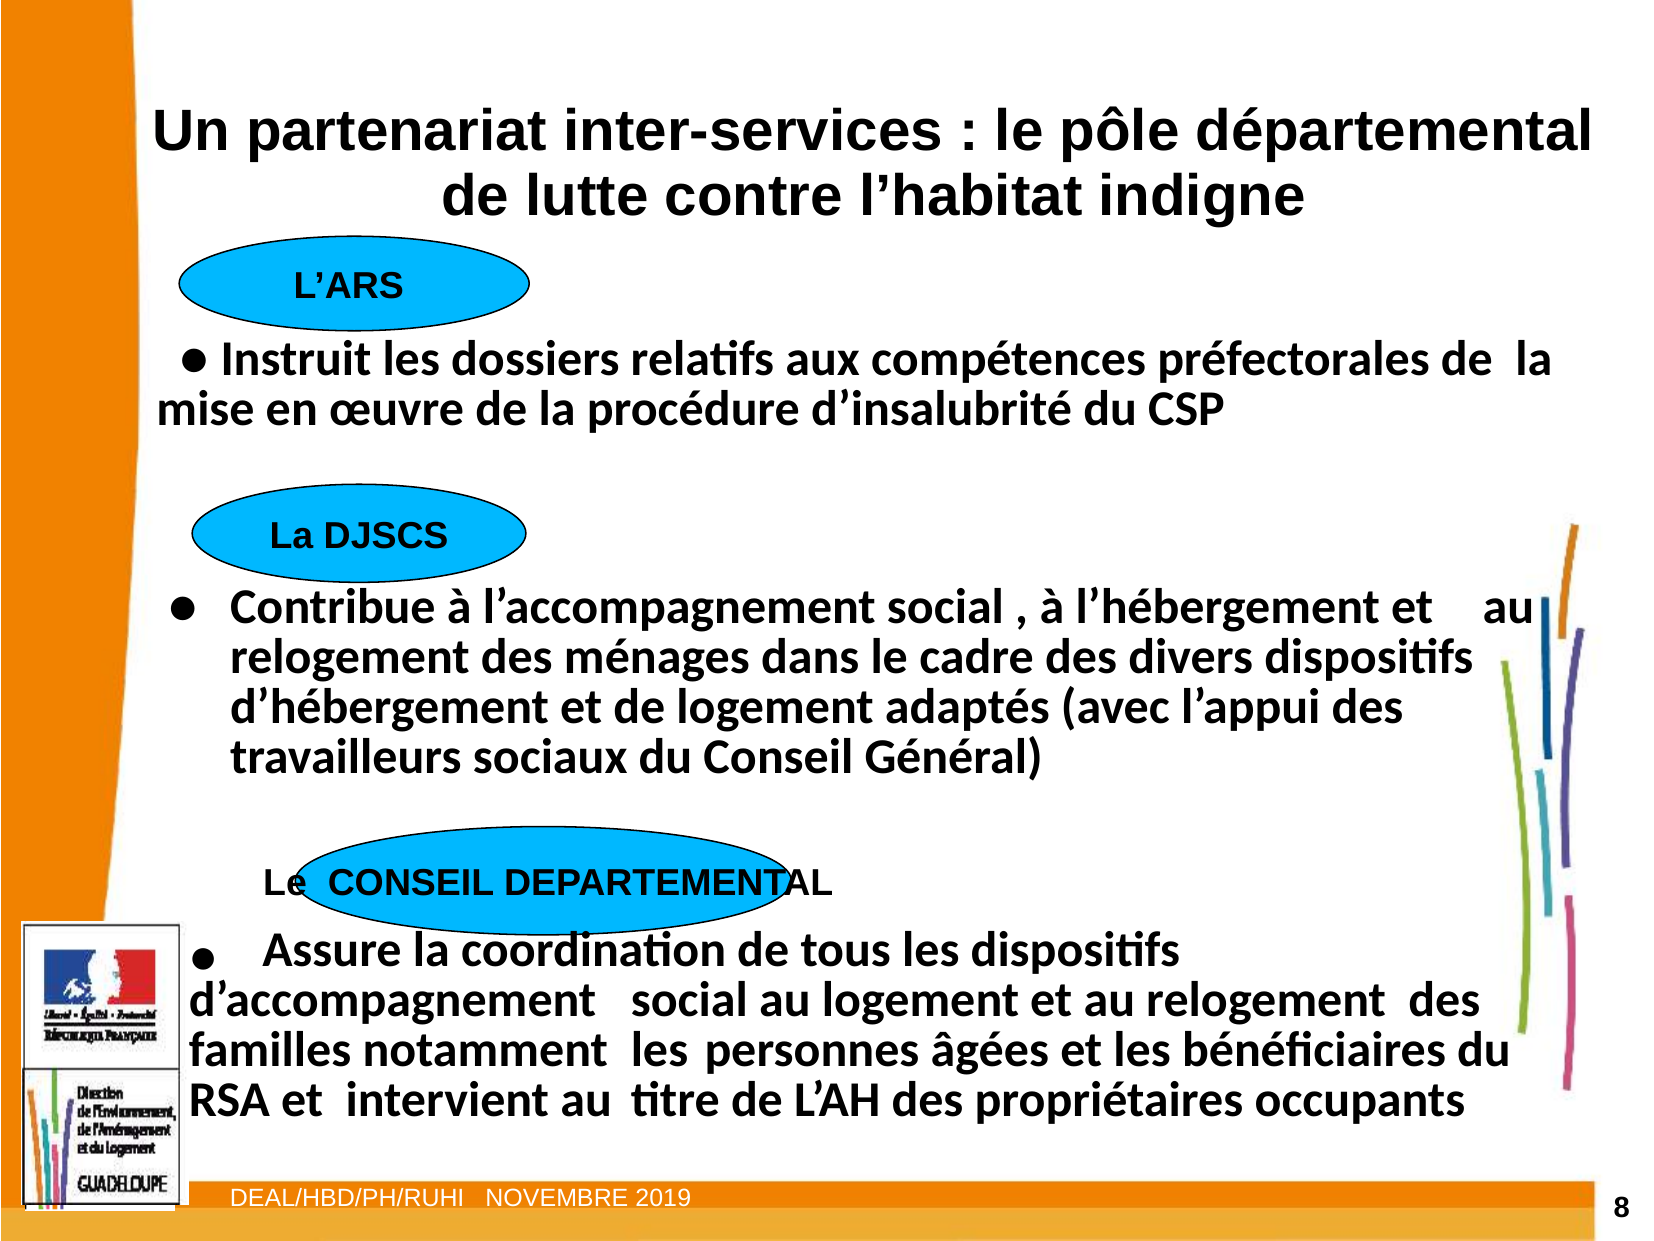

# Un partenariat inter-services : le pôle départemental de lutte contre l’habitat indigne
L’ARS
 ● Instruit les dossiers relatifs aux compétences préfectorales de la 	mise en œuvre de la procédure d’insalubrité du CSP
La DJSCS
 ●	Contribue à l’accompagnement social , à l’hébergement et 	au 	relogement des ménages dans le cadre des divers dispositifs 	d’hébergement et de logement adaptés (avec l’appui des 	 	travailleurs sociaux du Conseil Général)
 Le CONSEIL DEPARTEMENTAL
	Assure la coordination de tous les dispositifs d’accompagnement 	social au logement et au relogement des familles notamment 	les 	personnes âgées et les bénéficiaires du RSA et intervient au 	titre de L’AH des propriétaires occupants
●
 ●
 DEAL/HBD/PH/RUHI NOVEMBRE 2019
8